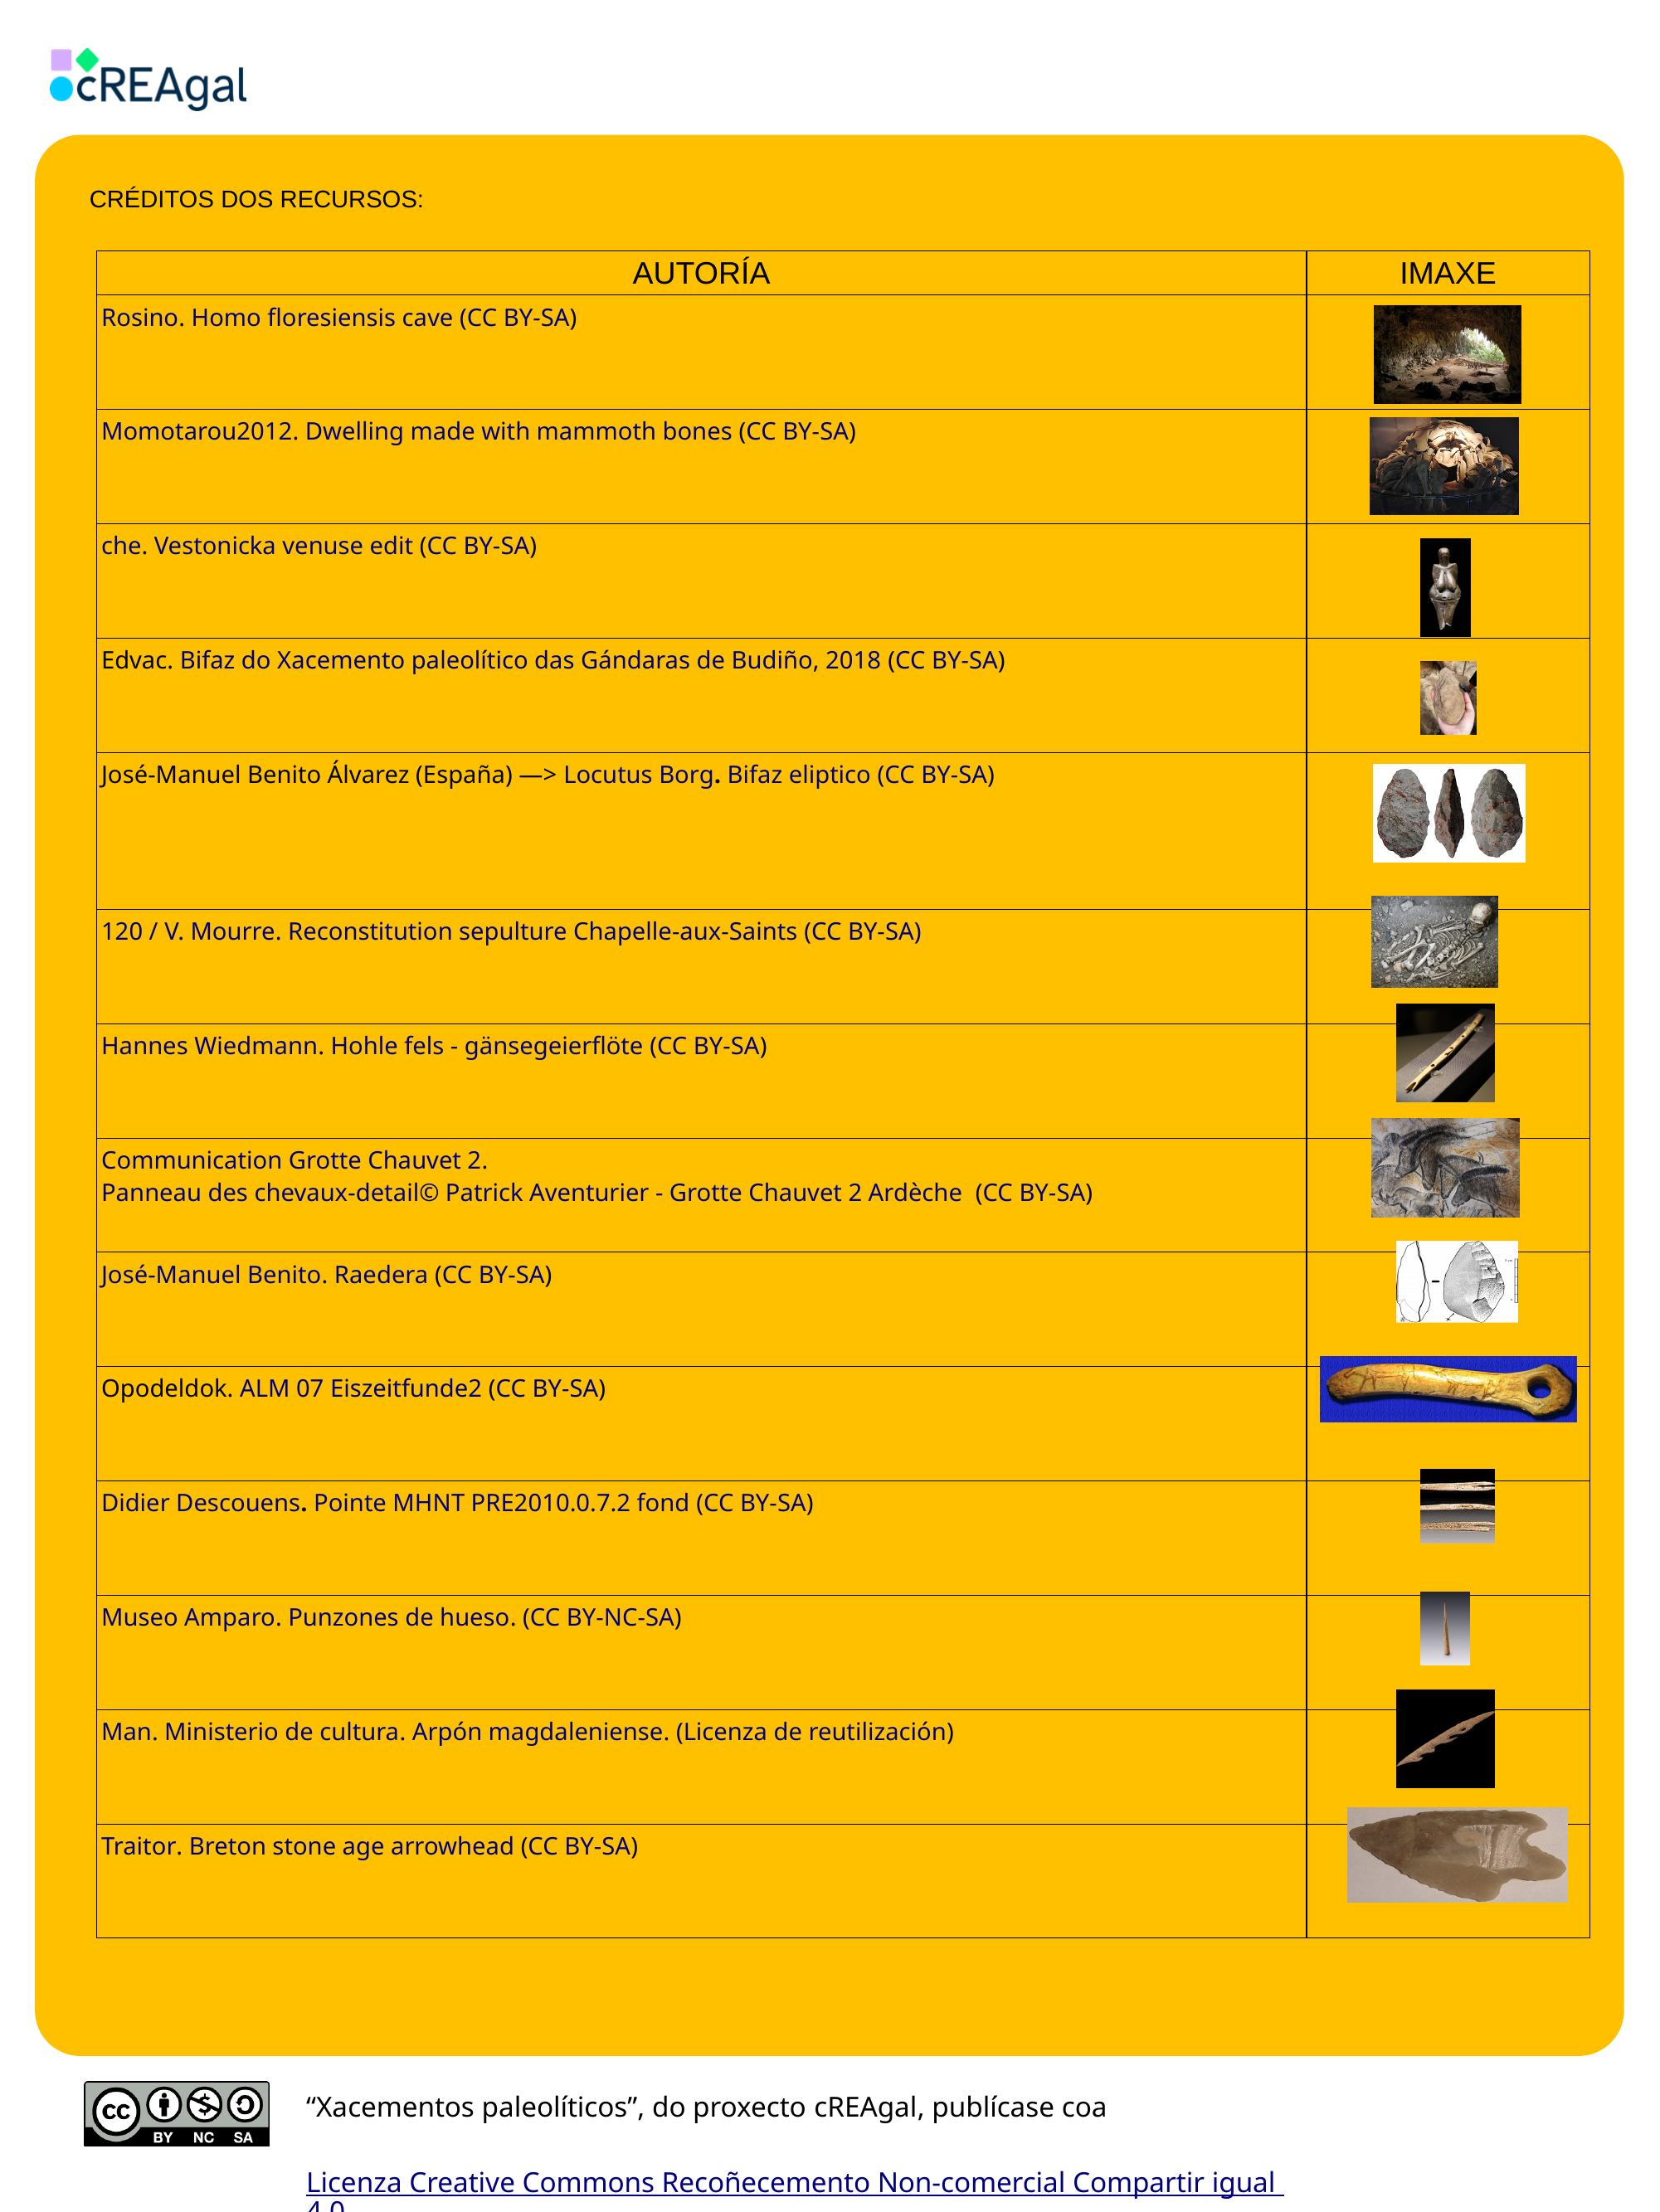

# CRÉDITOS DOS RECURSOS:
| AUTORÍA | IMAXE |
| --- | --- |
| Rosino. Homo floresiensis cave (CC BY-SA) | |
| Momotarou2012. Dwelling made with mammoth bones (CC BY-SA) | |
| che. Vestonicka venuse edit (CC BY-SA) | |
| Edvac. Bifaz do Xacemento paleolítico das Gándaras de Budiño, 2018 (CC BY-SA) | |
| José-Manuel Benito Álvarez (España) —> Locutus Borg. Bifaz eliptico (CC BY-SA) | |
| 120 / V. Mourre. Reconstitution sepulture Chapelle-aux-Saints (CC BY-SA) | |
| Hannes Wiedmann. Hohle fels - gänsegeierflöte (CC BY-SA) | |
| Communication Grotte Chauvet 2. Panneau des chevaux-detail© Patrick Aventurier - Grotte Chauvet 2 Ardèche (CC BY-SA) | |
| José-Manuel Benito. Raedera (CC BY-SA) | |
| Opodeldok. ALM 07 Eiszeitfunde2 (CC BY-SA) | |
| Didier Descouens. Pointe MHNT PRE2010.0.7.2 fond (CC BY-SA) | |
| Museo Amparo. Punzones de hueso. (CC BY-NC-SA) | |
| Man. Ministerio de cultura. Arpón magdaleniense. (Licenza de reutilización) | |
| Traitor. Breton stone age arrowhead (CC BY-SA) | |
“Xacementos paleolíticos”, do proxecto cREAgal, publícase coa
 Licenza Creative Commons Recoñecemento Non-comercial Compartir igual 4.0